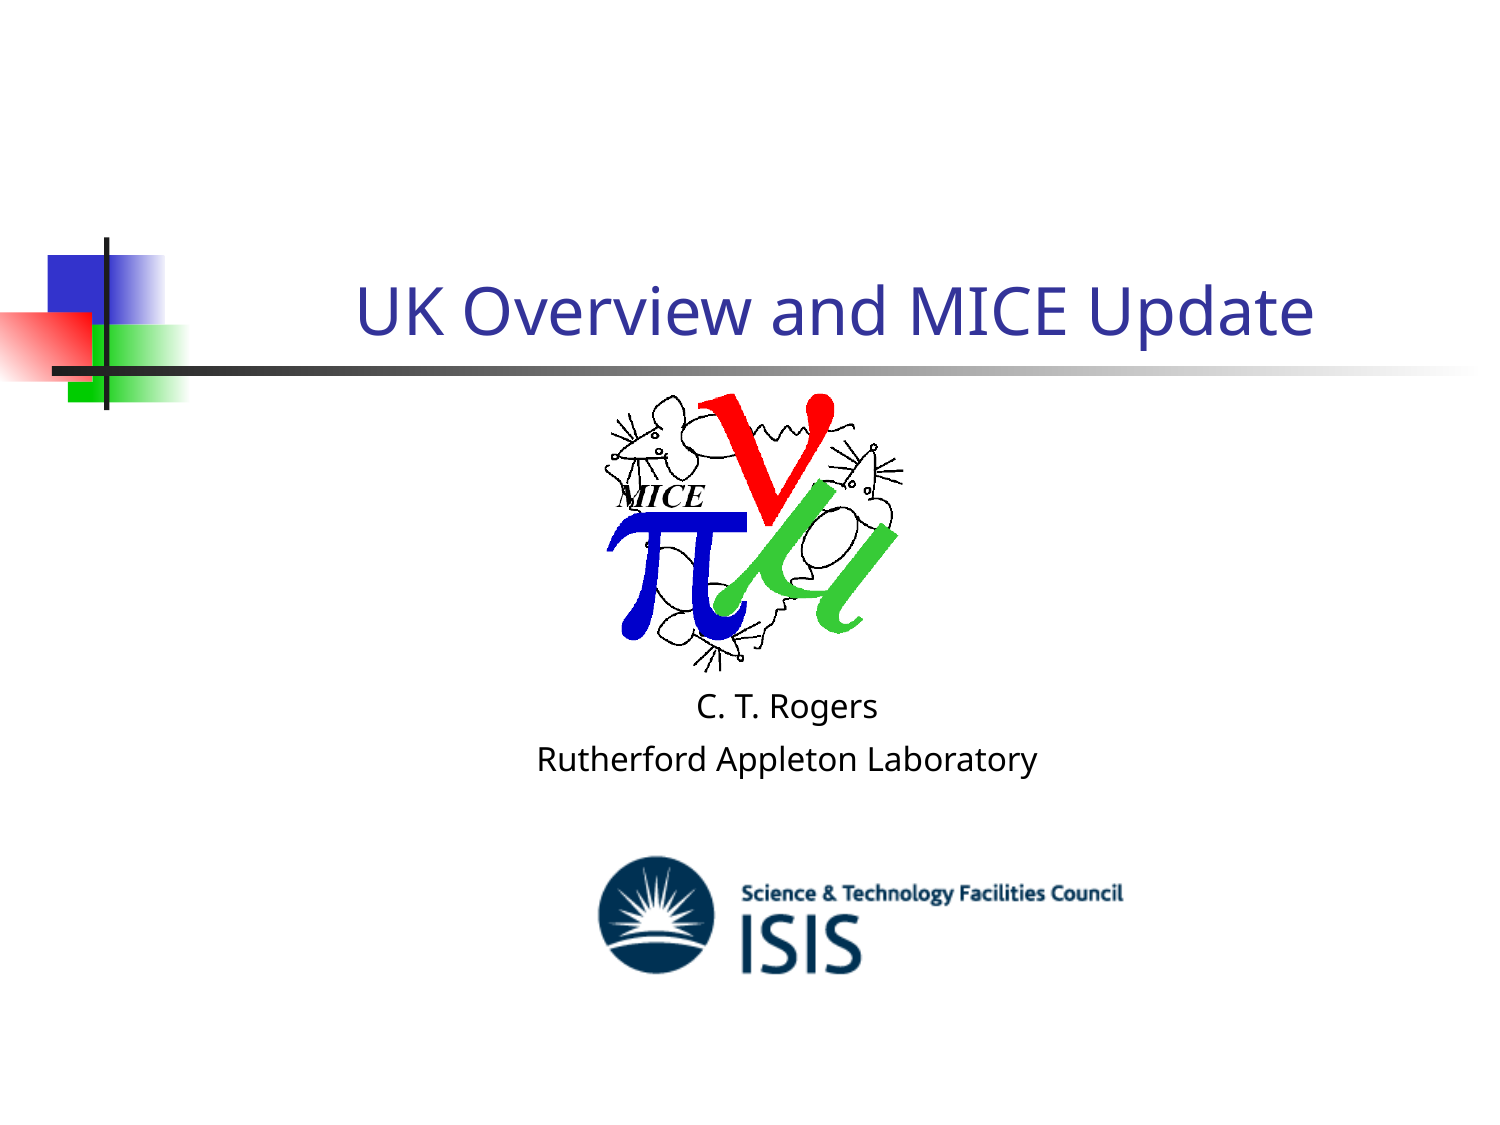

# UK Overview and MICE Update
C. T. Rogers
Rutherford Appleton Laboratory